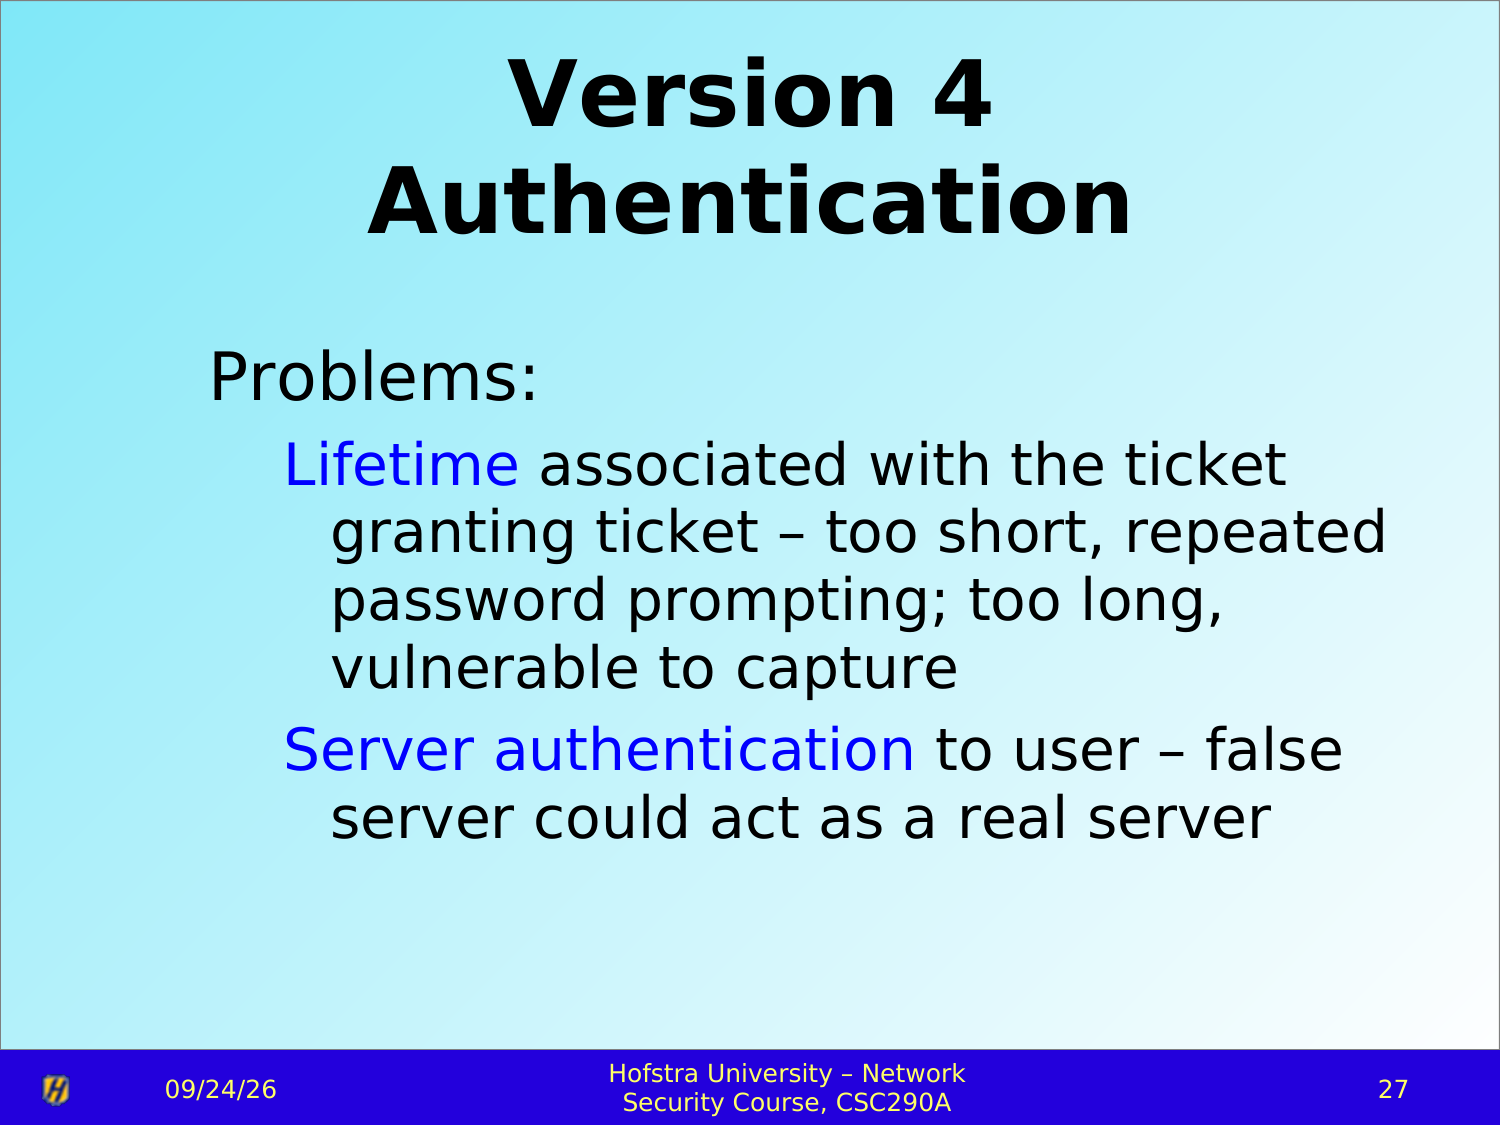

# Version 4 Authentication
Problems:
Lifetime associated with the ticket granting ticket – too short, repeated password prompting; too long, vulnerable to capture
Server authentication to user – false server could act as a real server
27